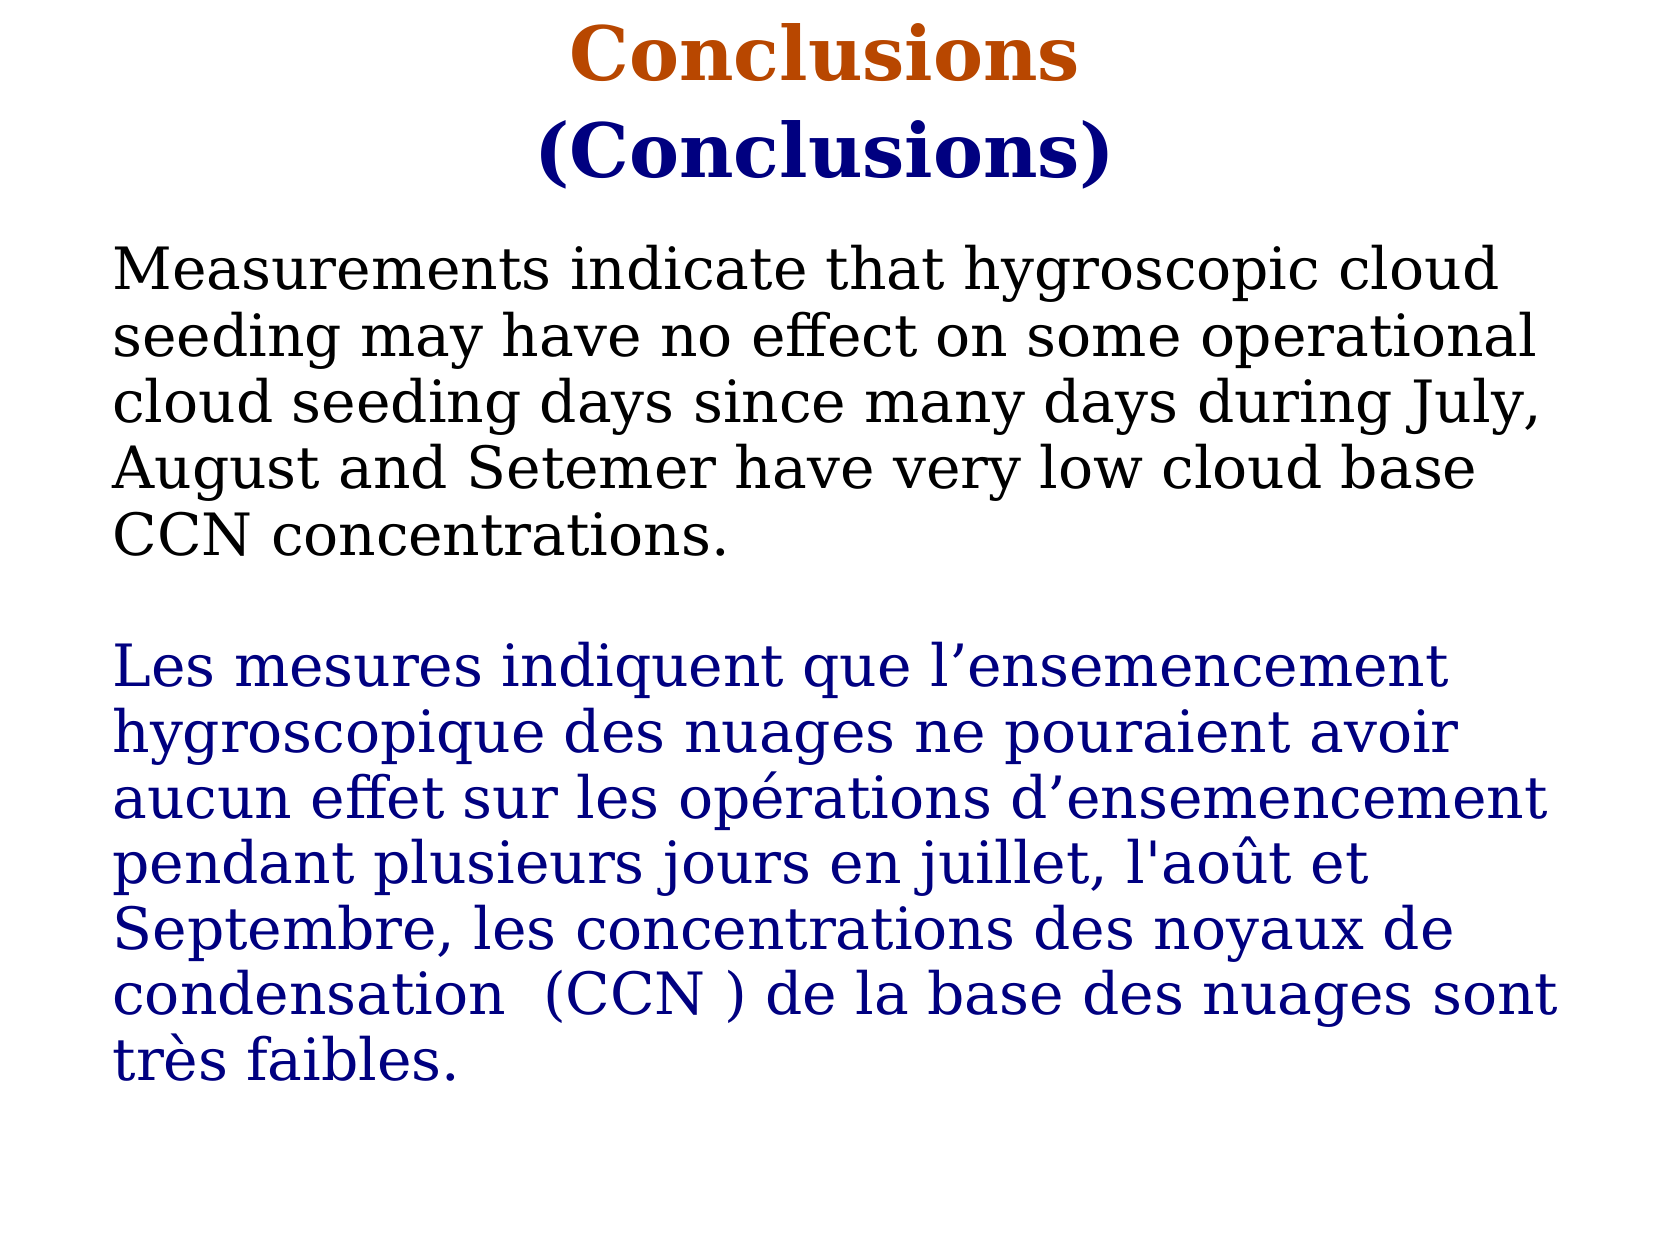

# Conclusions (Conclusions)‏
Measurements indicate that hygroscopic cloud seeding may have no effect on some operational cloud seeding days since many days during July, August and Setemer have very low cloud base CCN concentrations.
Les mesures indiquent que l’ensemencement hygroscopique des nuages ne pouraient avoir aucun effet sur les opérations d’ensemencement pendant plusieurs jours en juillet, l'août et Septembre, les concentrations des noyaux de condensation (CCN ) de la base des nuages sont très faibles.